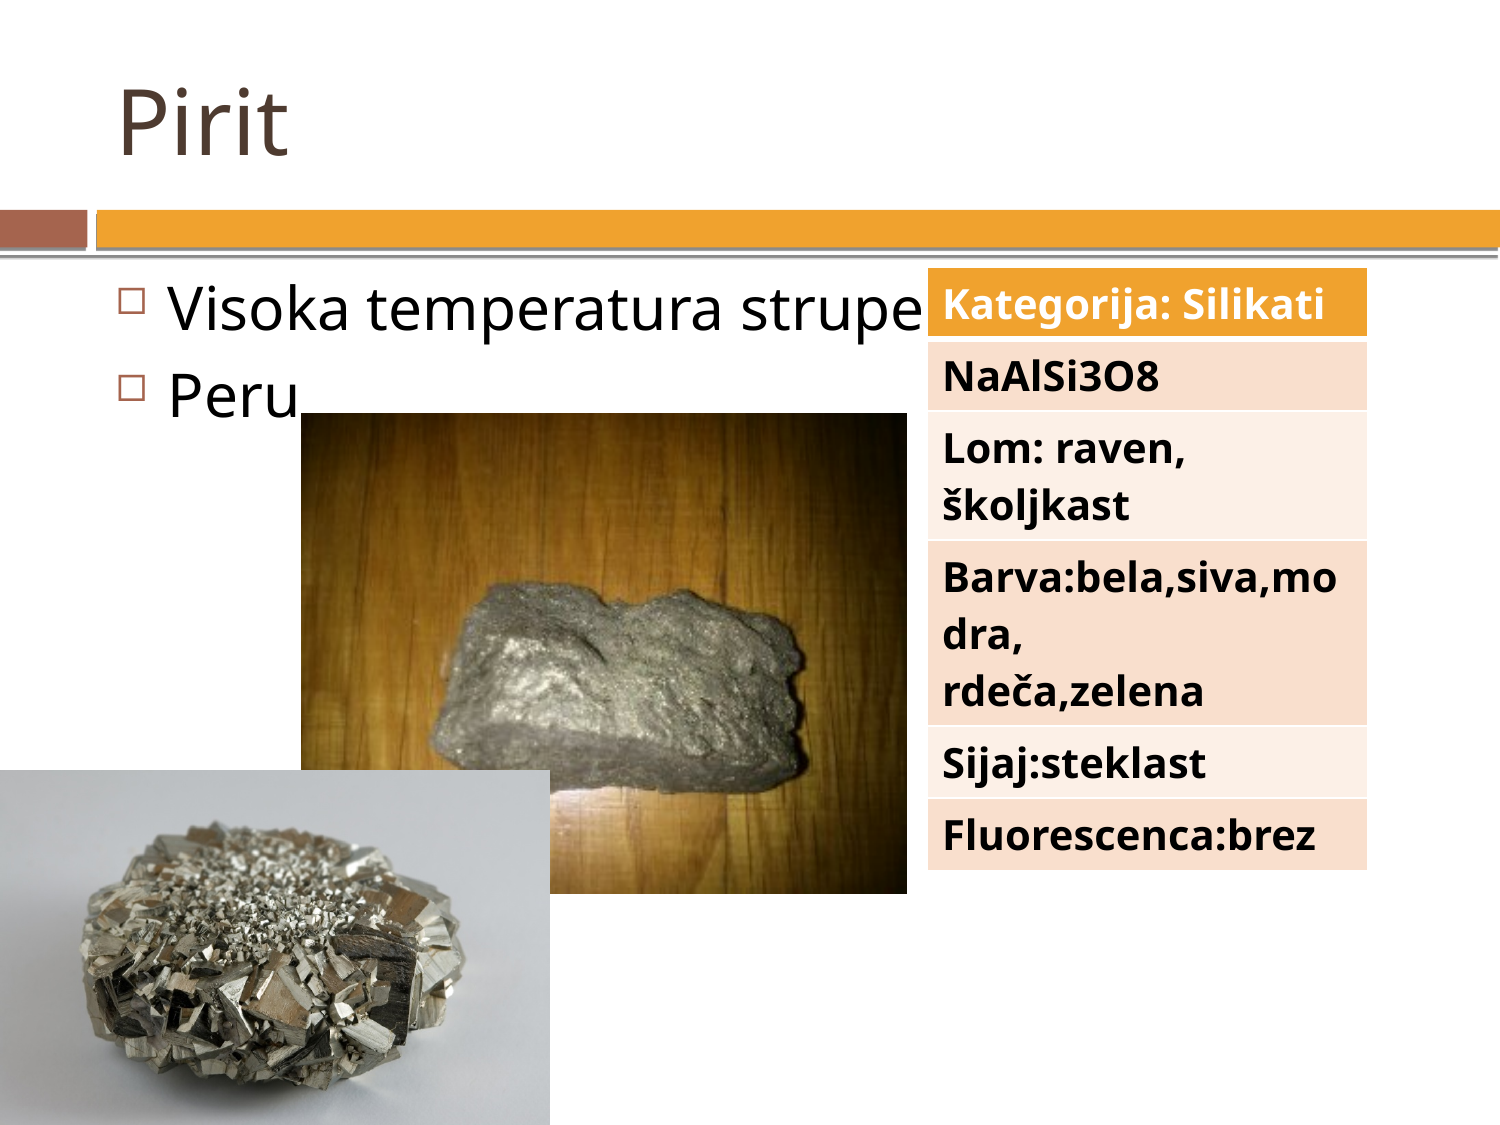

# Pirit
Visoka temperatura strupen
Peru
| Kategorija: Silikati |
| --- |
| NaAlSi3O8 |
| Lom: raven, školjkast |
| Barva:bela,siva,modra, rdeča,zelena |
| Sijaj:steklast |
| Fluorescenca:brez |